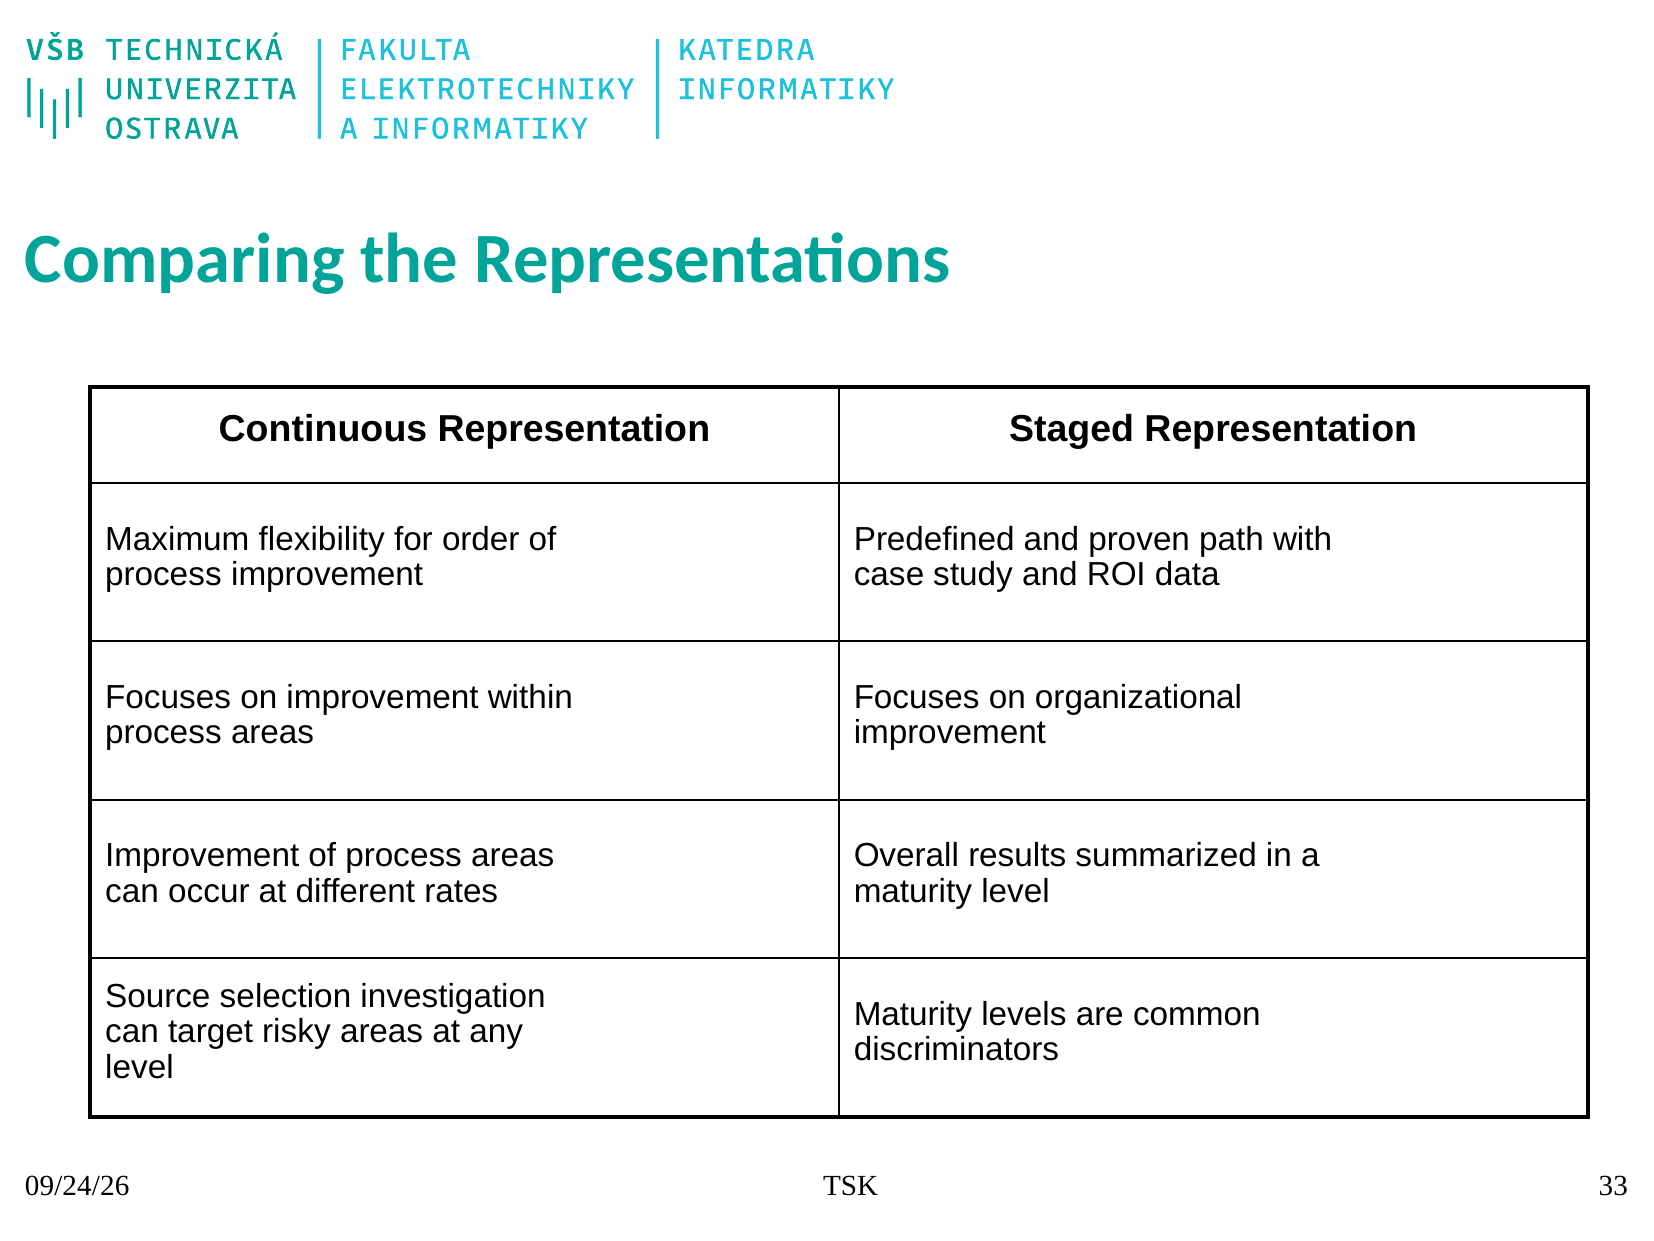

# Comparing the Representations
| Continuous Representation | Staged Representation |
| --- | --- |
| Maximum flexibility for order of process improvement | Predefined and proven path with case study and ROI data |
| Focuses on improvement within process areas | Focuses on organizational improvement |
| Improvement of process areas can occur at different rates | Overall results summarized in a maturity level |
| Source selection investigation can target risky areas at any level | Maturity levels are common discriminators |
TSK
33